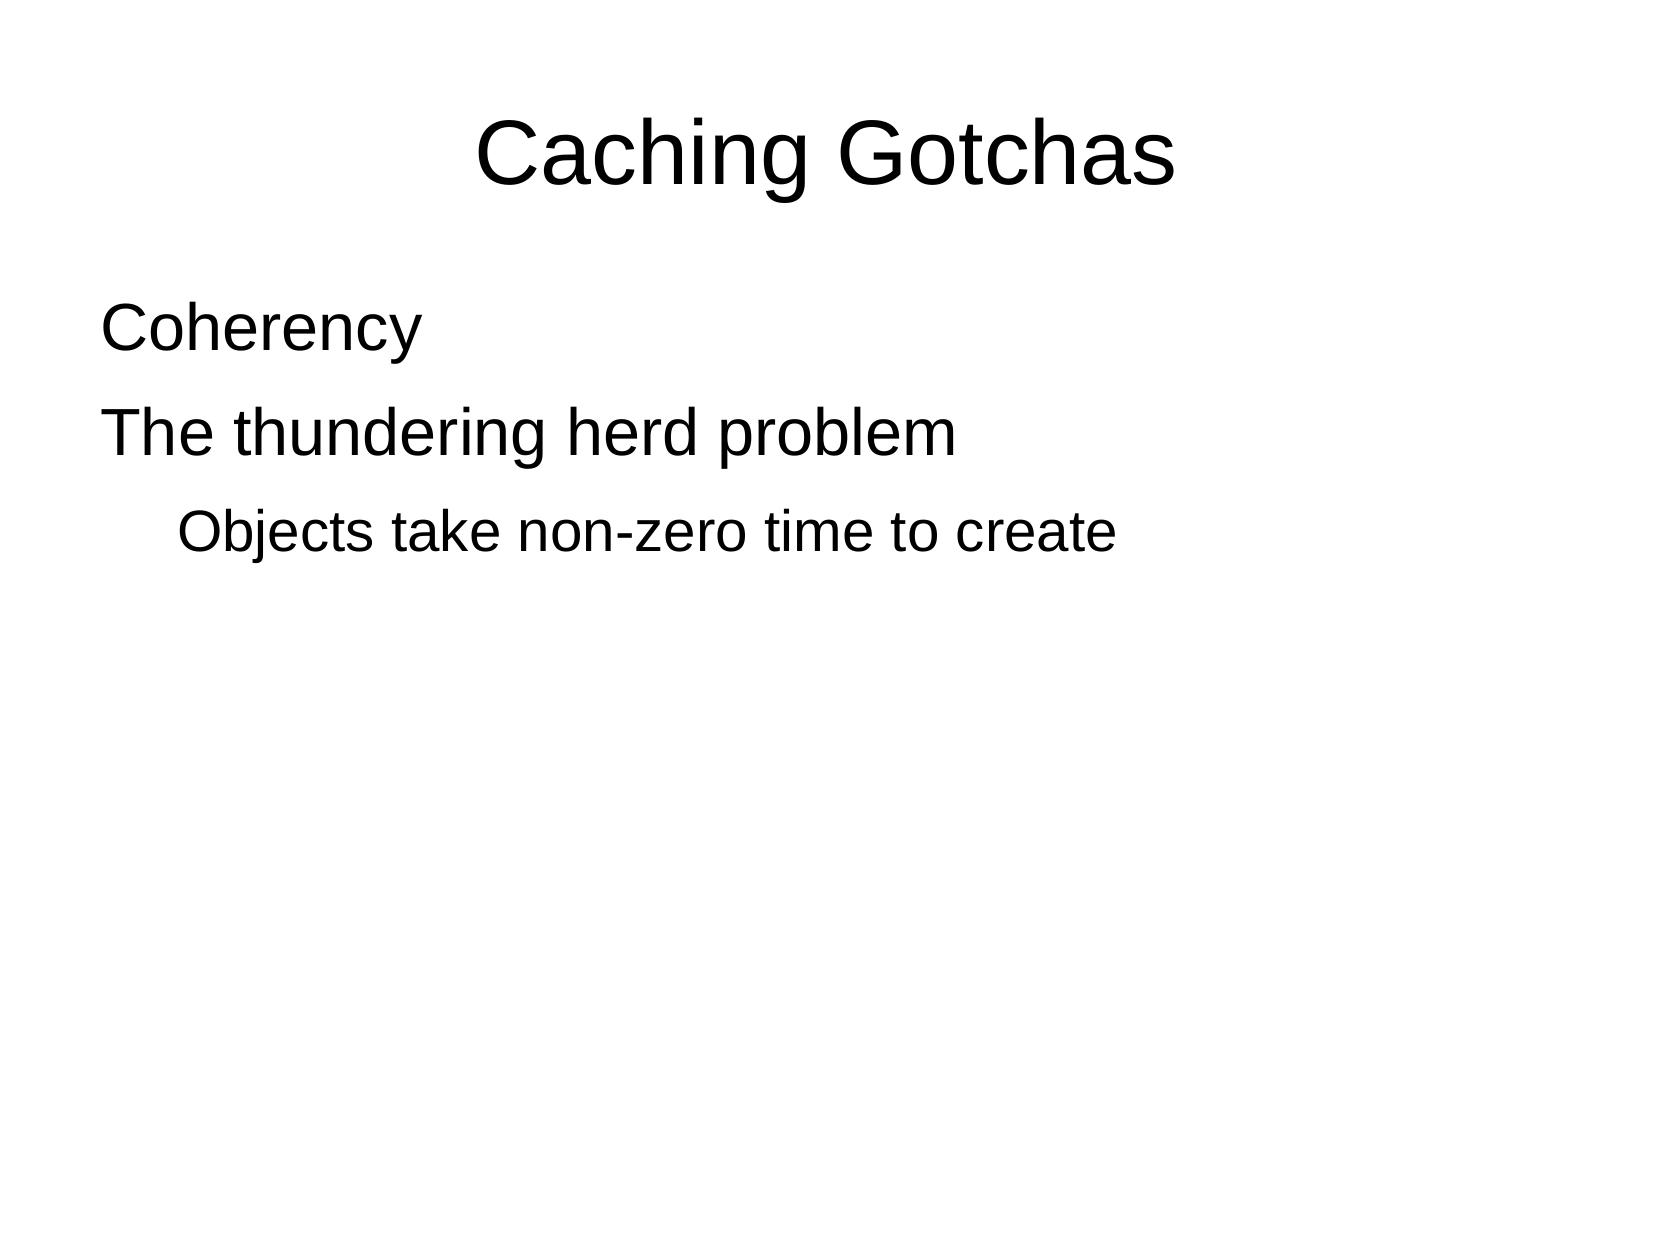

# Caching Gotchas
Coherency
The thundering herd problem
Objects take non-zero time to create